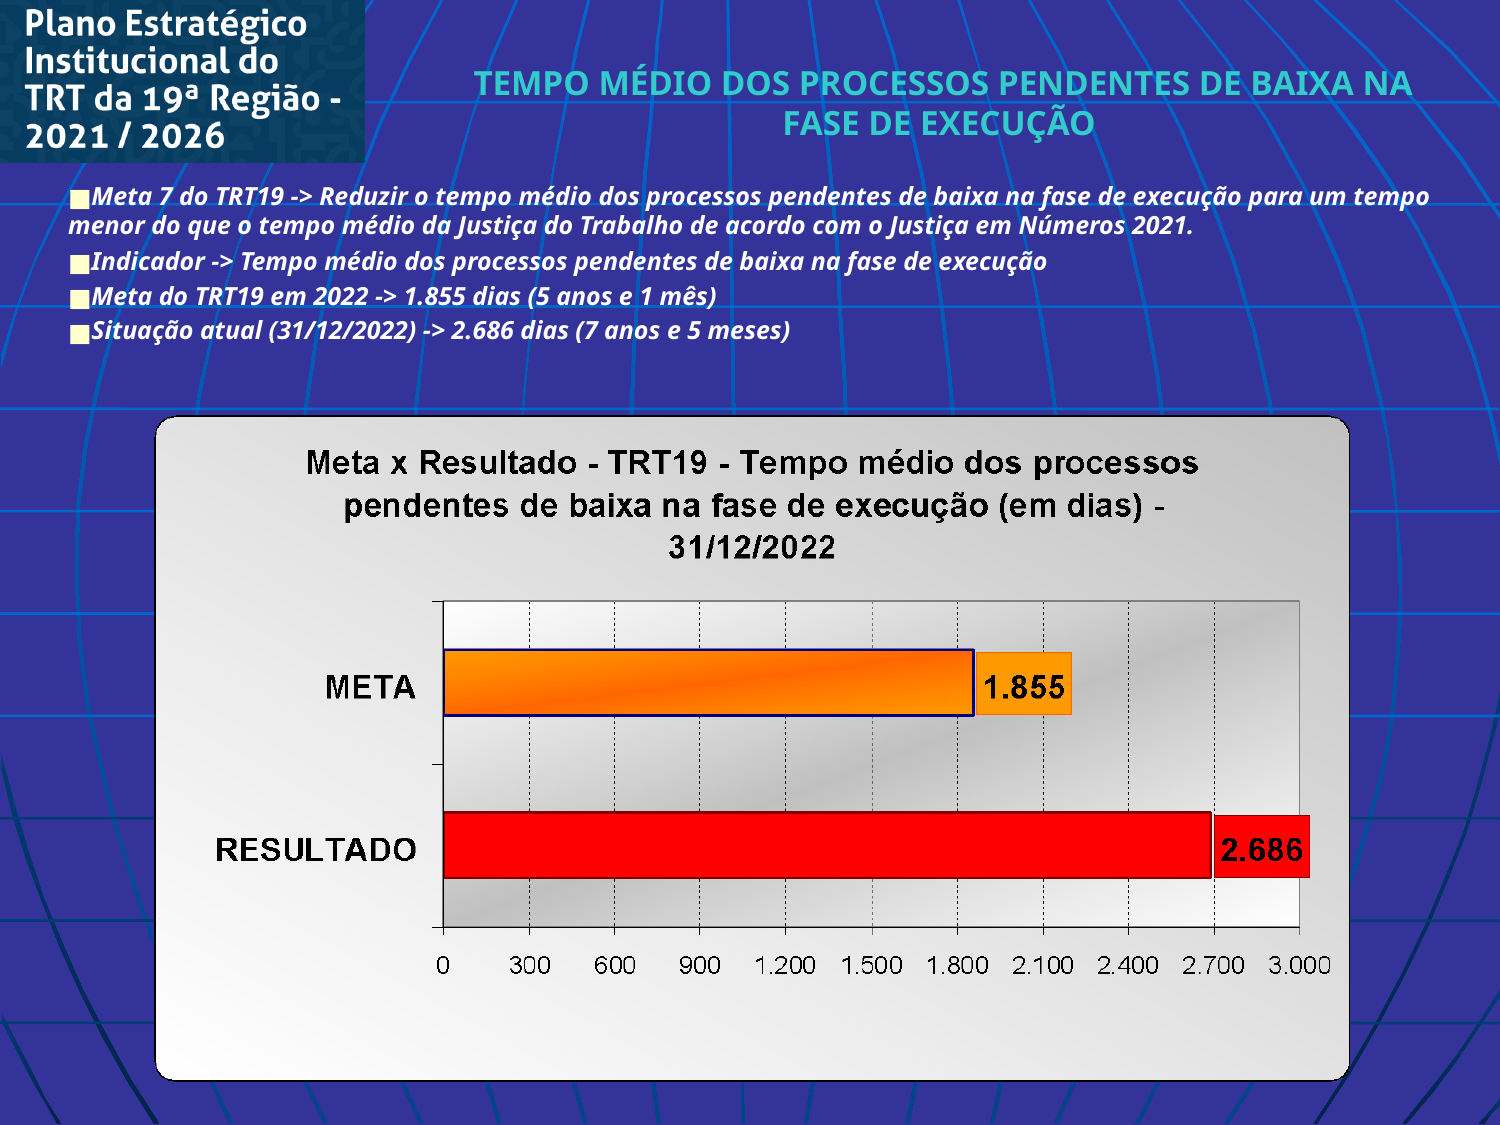

TEMPO MÉDIO DOS PROCESSOS PENDENTES DE BAIXA NA FASE DE EXECUÇÃO
Meta 7 do TRT19 -> Reduzir o tempo médio dos processos pendentes de baixa na fase de execução para um tempo menor do que o tempo médio da Justiça do Trabalho de acordo com o Justiça em Números 2021.
Indicador -> Tempo médio dos processos pendentes de baixa na fase de execução
Meta do TRT19 em 2022 -> 1.855 dias (5 anos e 1 mês)
Situação atual (31/12/2022) -> 2.686 dias (7 anos e 5 meses)